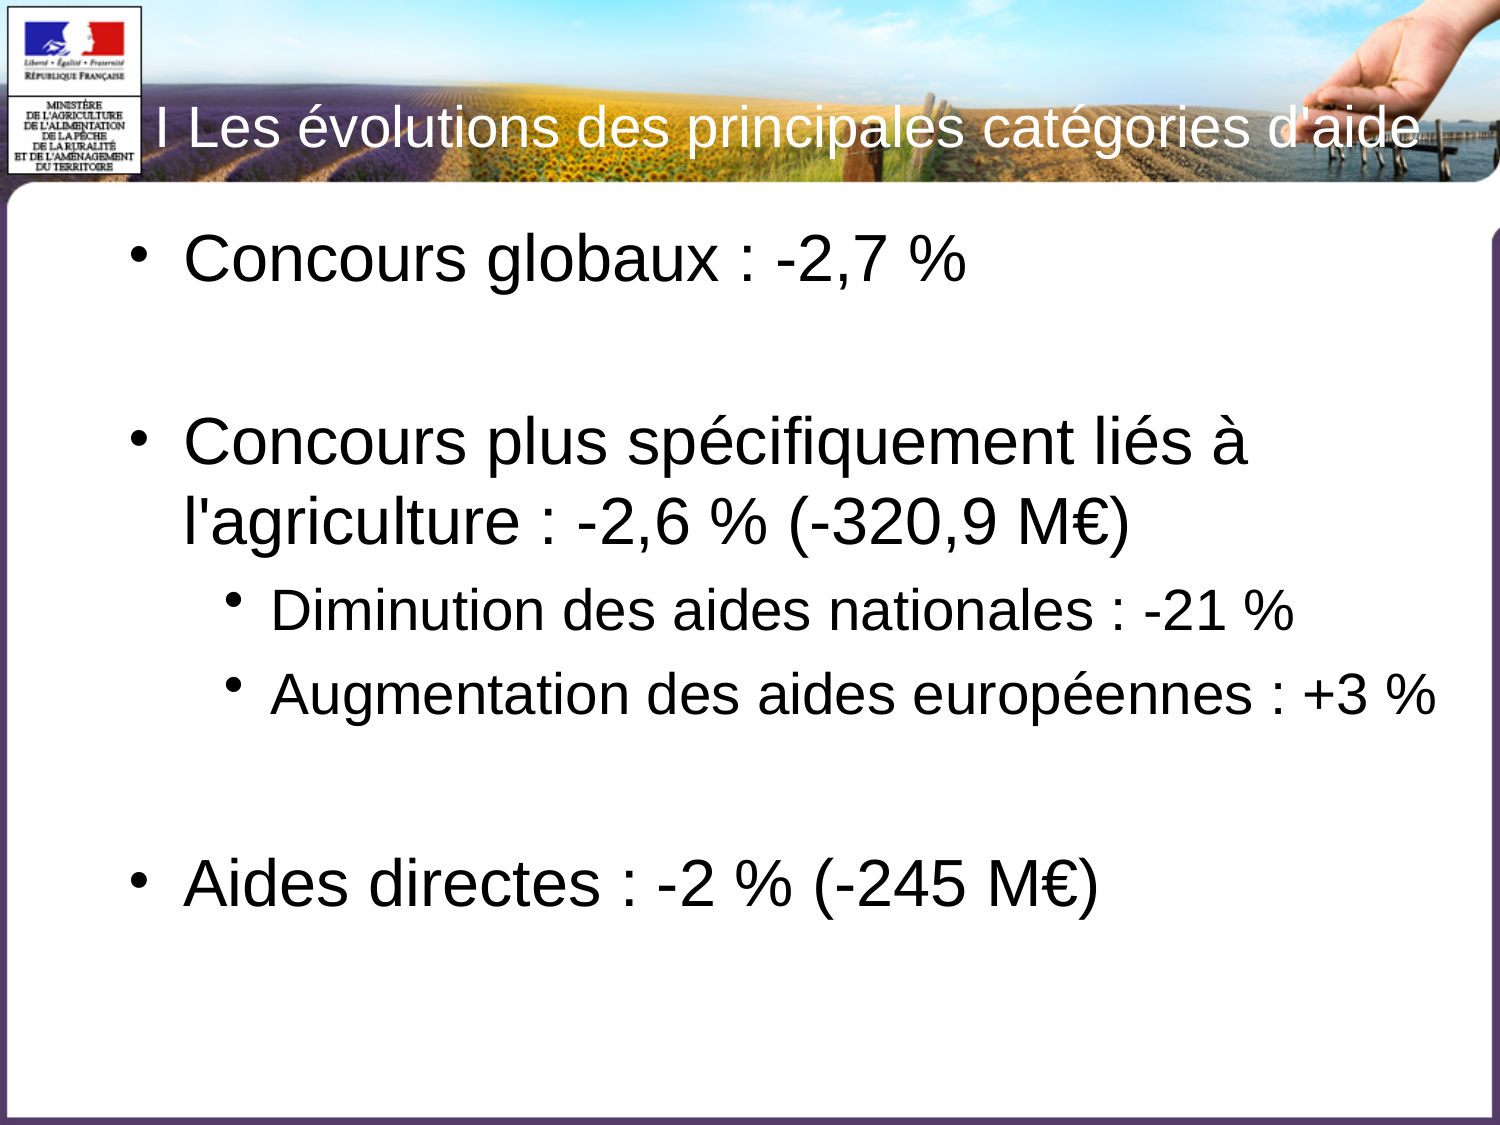

I Les évolutions des principales catégories d'aide
# Concours globaux : -2,7 %
Concours plus spécifiquement liés à l'agriculture : -2,6 % (-320,9 M€)
Diminution des aides nationales : -21 %
Augmentation des aides européennes : +3 %
Aides directes : -2 % (-245 M€)